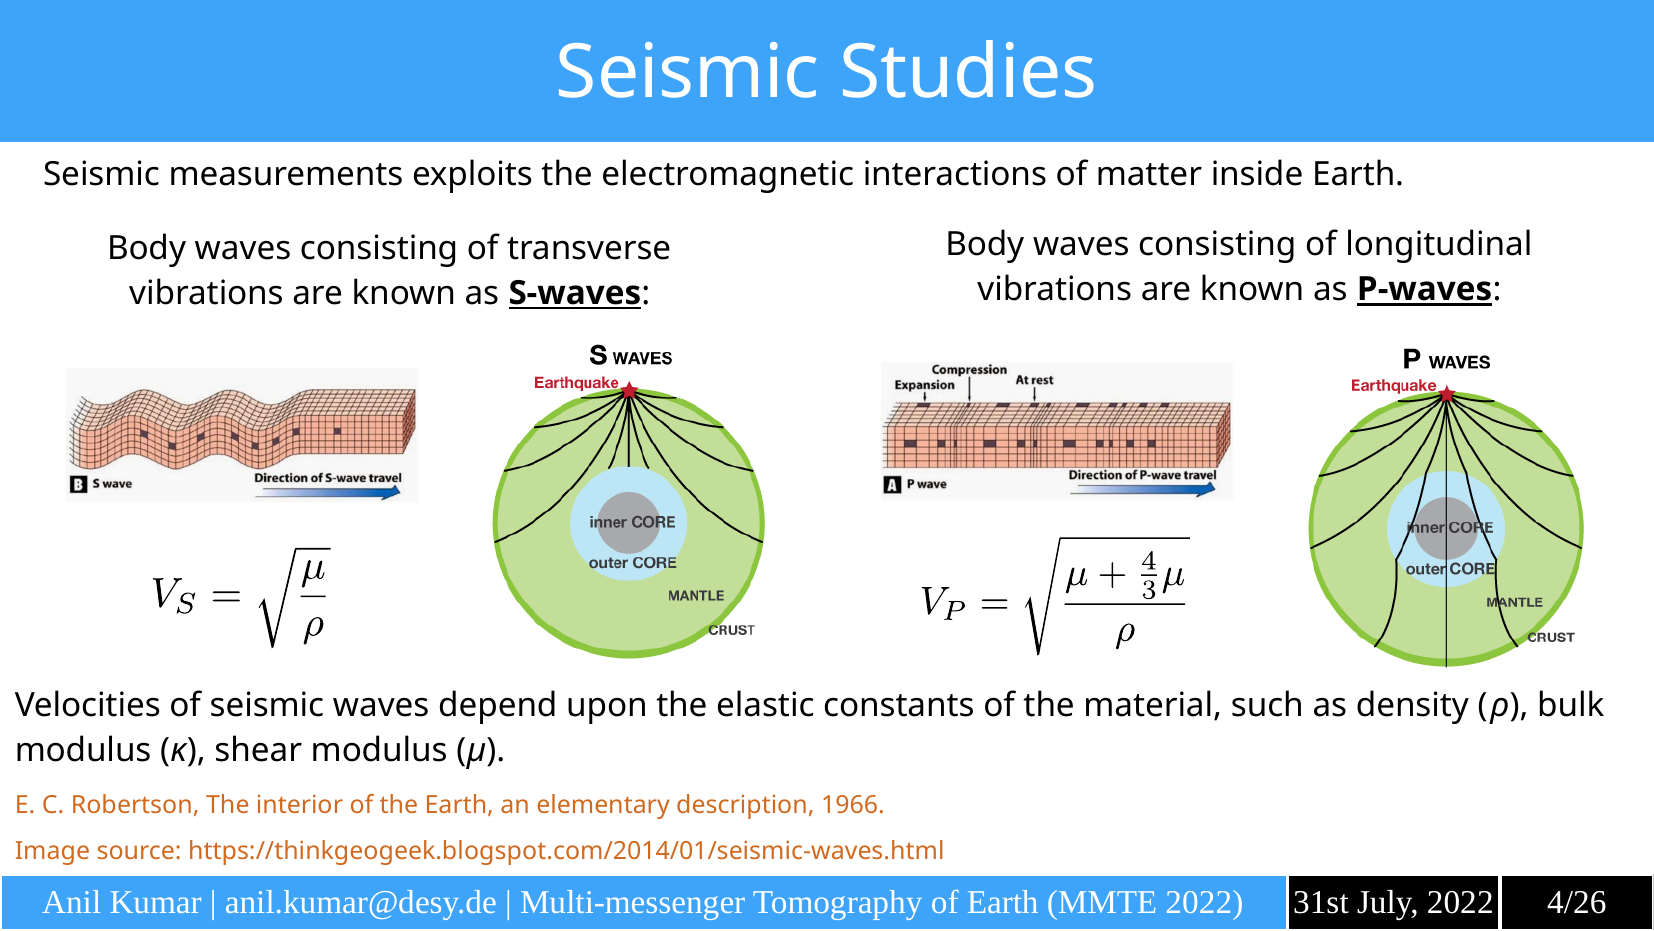

# Seismic Studies
Seismic measurements exploits the electromagnetic interactions of matter inside Earth.
Body waves consisting of longitudinal vibrations are known as P-waves:
Body waves consisting of transverse vibrations are known as S-waves:
Velocities of seismic waves depend upon the elastic constants of the material, such as density (ρ), bulk modulus (κ), shear modulus (μ).
E. C. Robertson, The interior of the Earth, an elementary description, 1966.
Image source: https://thinkgeogeek.blogspot.com/2014/01/seismic-waves.html
Anil Kumar | anil.kumar@desy.de | Multi-messenger Tomography of Earth (MMTE 2022)
4